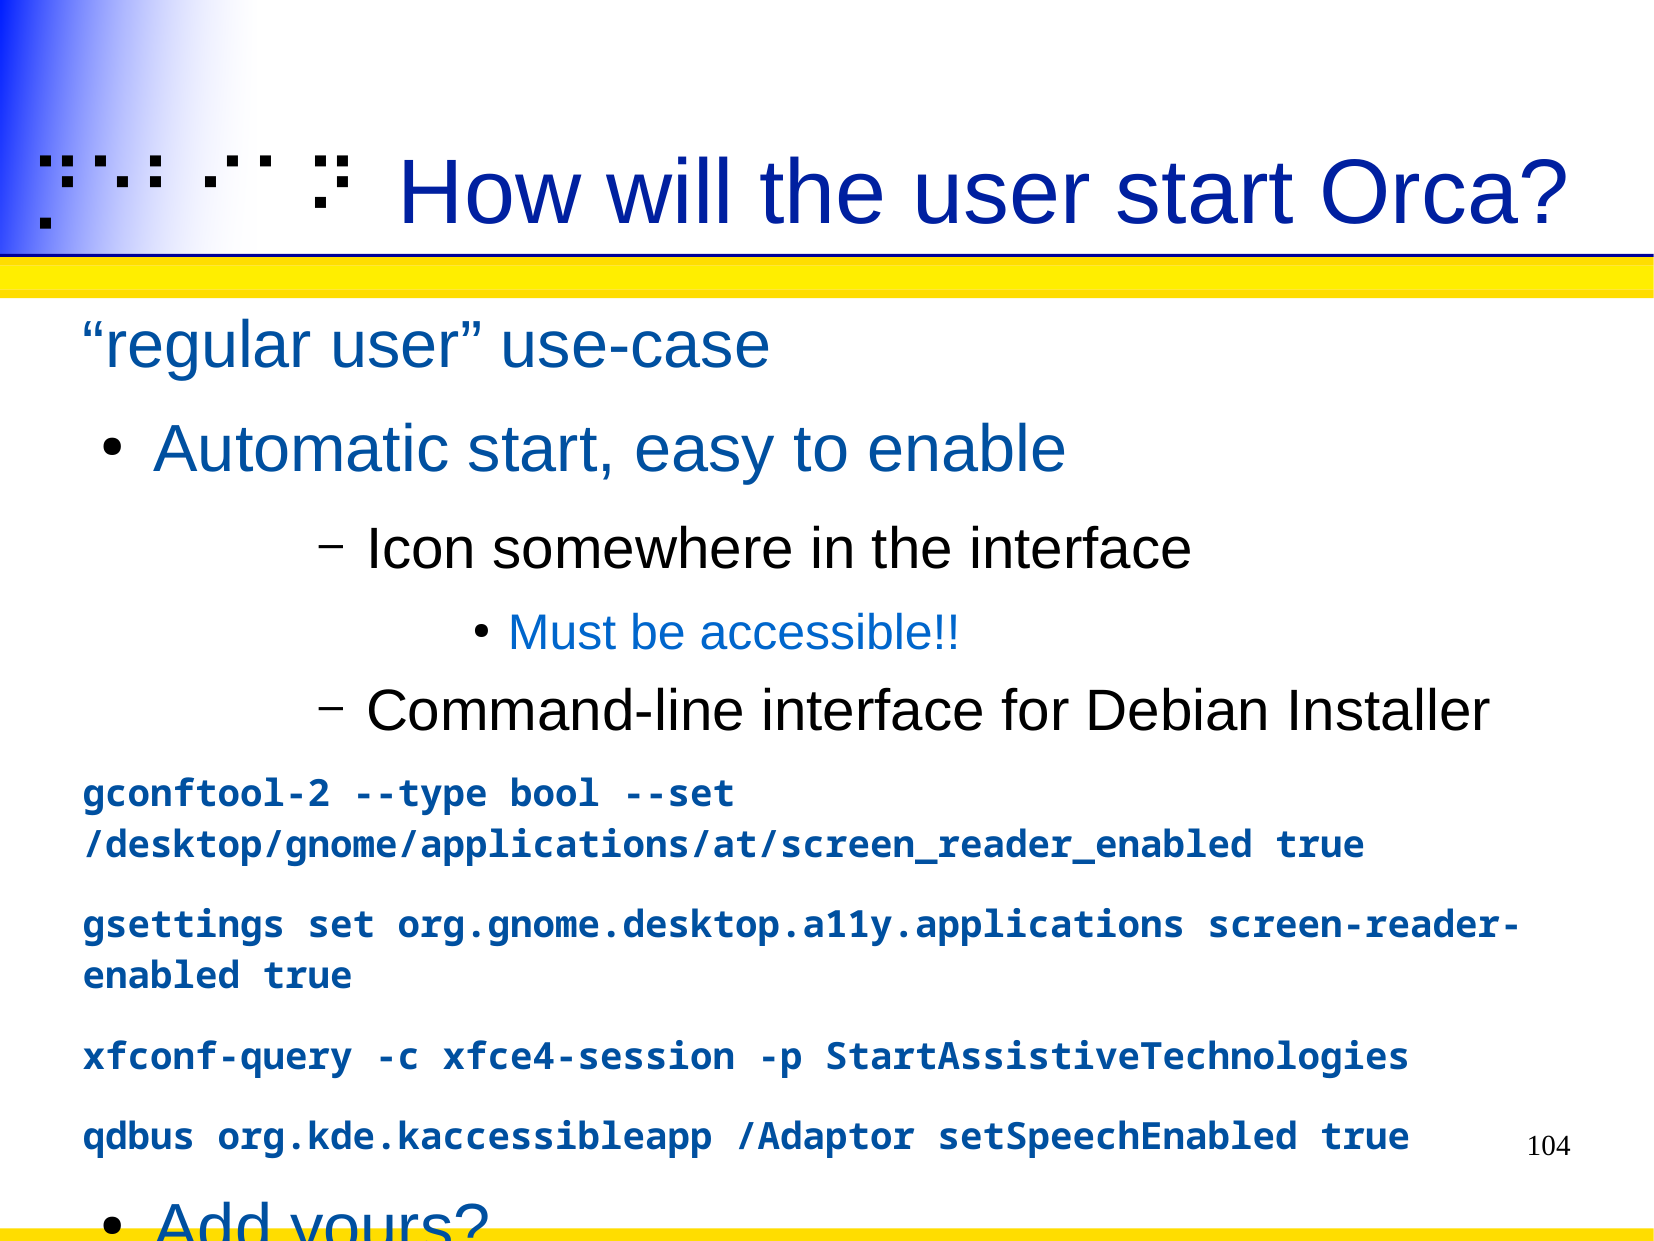

# How will the user start Orca?
“regular user” use-case
Automatic start, easy to enable
Icon somewhere in the interface
Must be accessible!!
Command-line interface for Debian Installer
gconftool-2 --type bool --set /desktop/gnome/applications/at/screen_reader_enabled true
gsettings set org.gnome.desktop.a11y.applications screen-reader-enabled true
xfconf-query -c xfce4-session -p StartAssistiveTechnologies
qdbus org.kde.kaccessibleapp /Adaptor setSpeechEnabled true
Add yours?
104